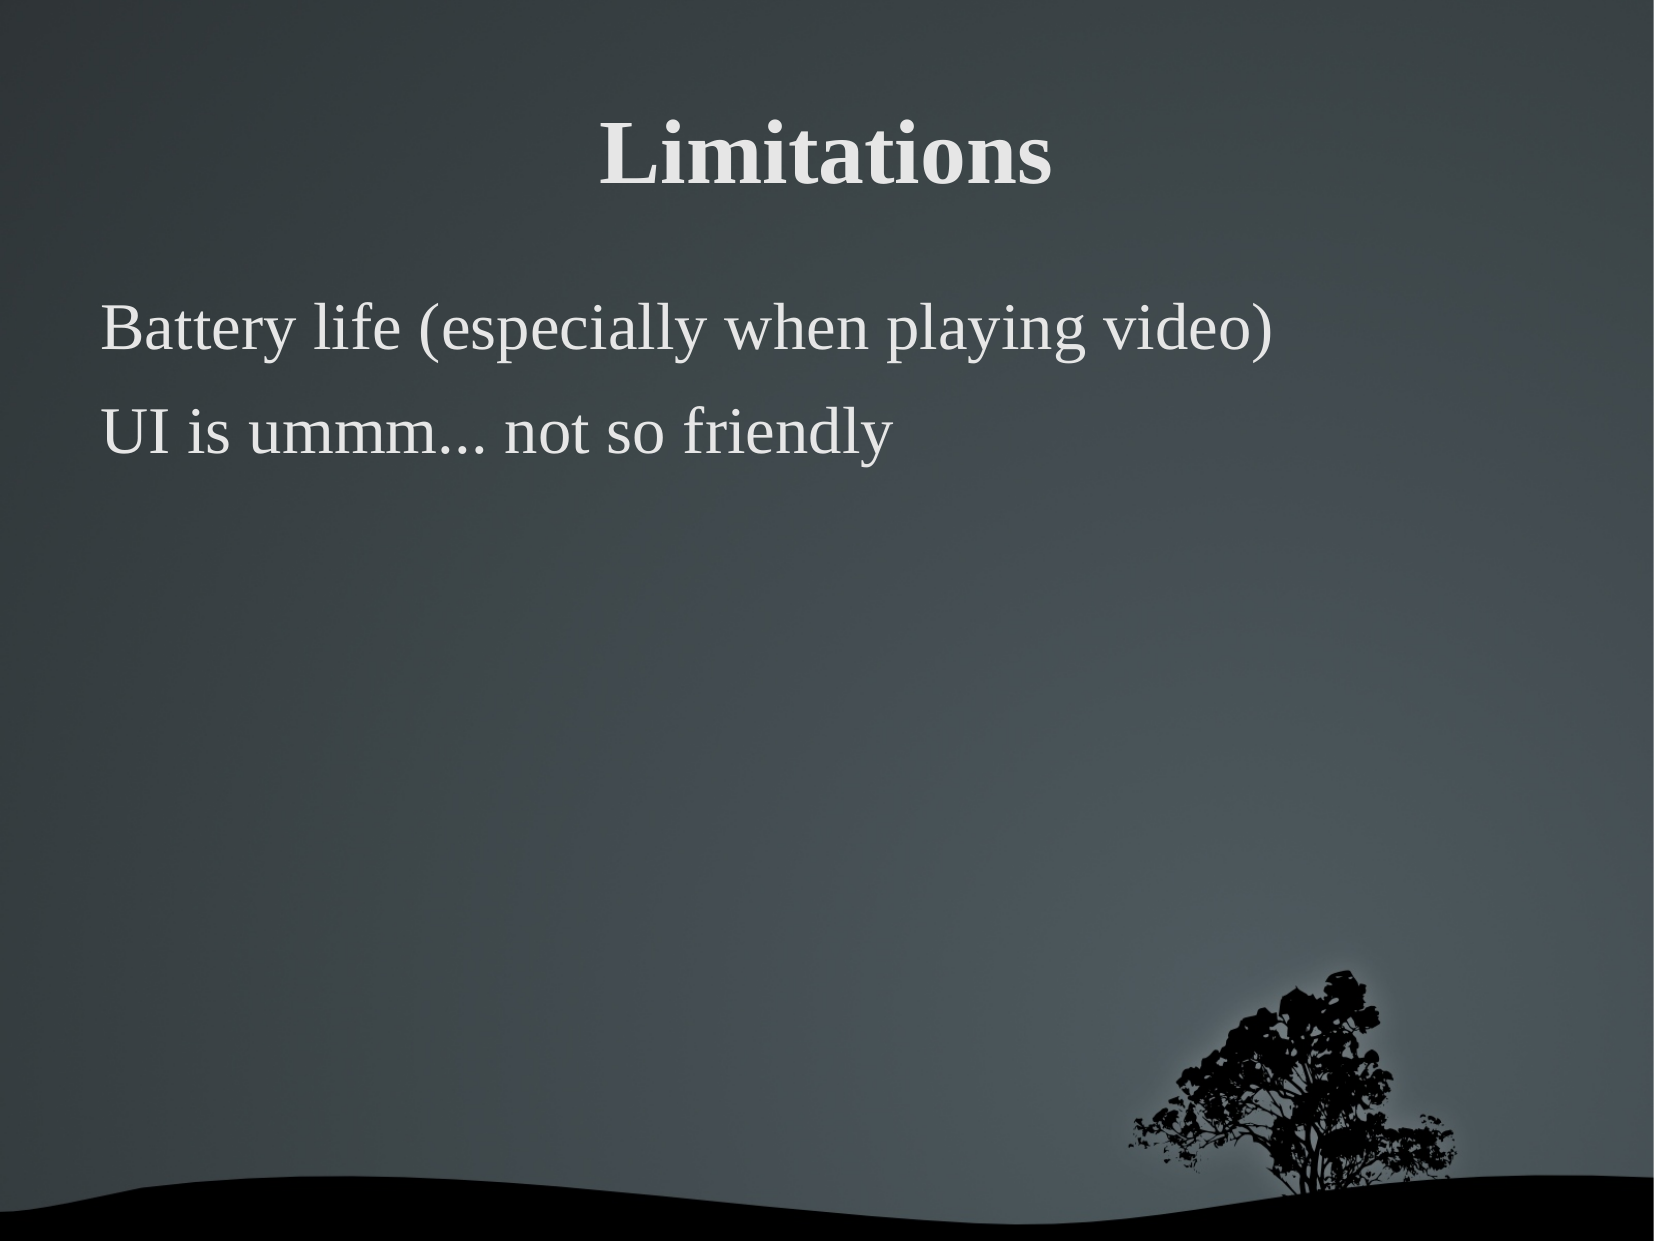

# Limitations
Battery life (especially when playing video)
UI is ummm... not so friendly